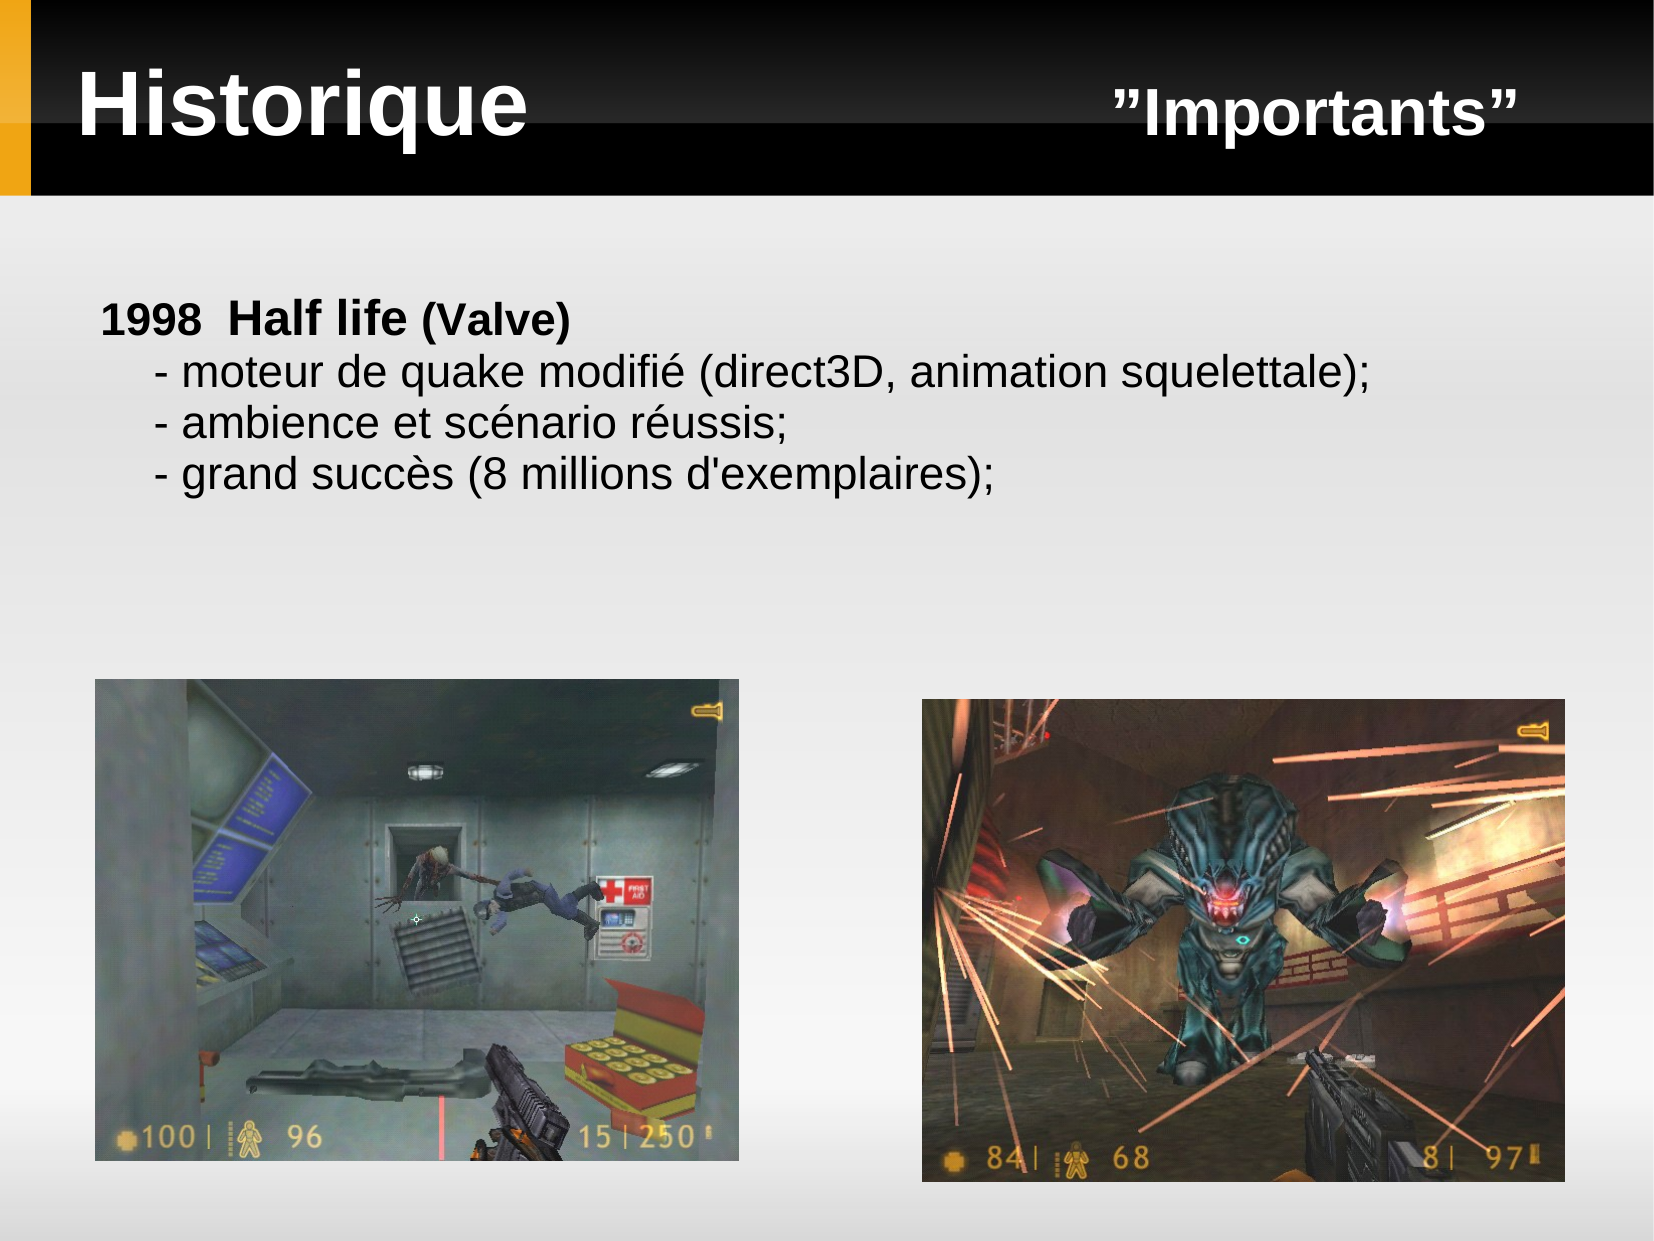

# Historique								”Importants”
1998	Half life (Valve)
- moteur de quake modifié (direct3D, animation squelettale);
- ambience et scénario réussis;
- grand succès (8 millions d'exemplaires);